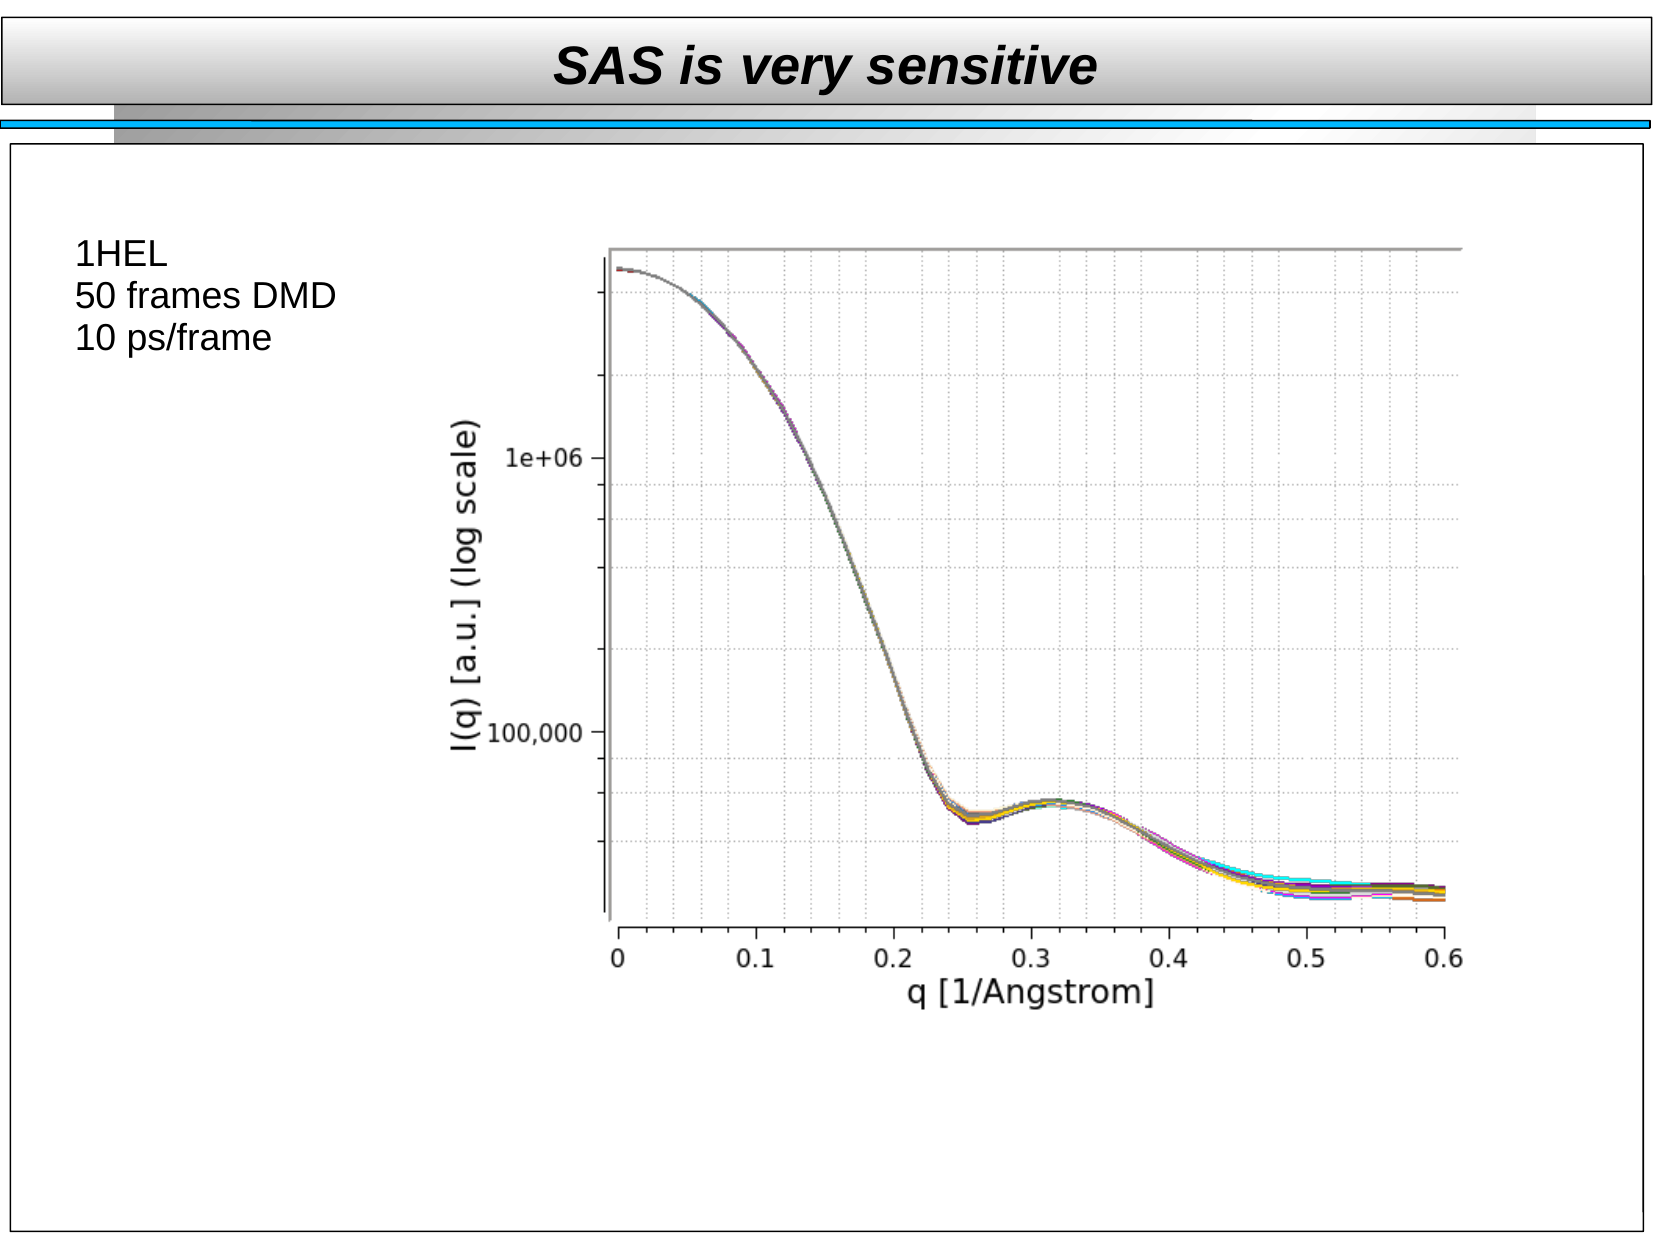

SAS is very sensitive
1HEL
50 frames DMD
10 ps/frame